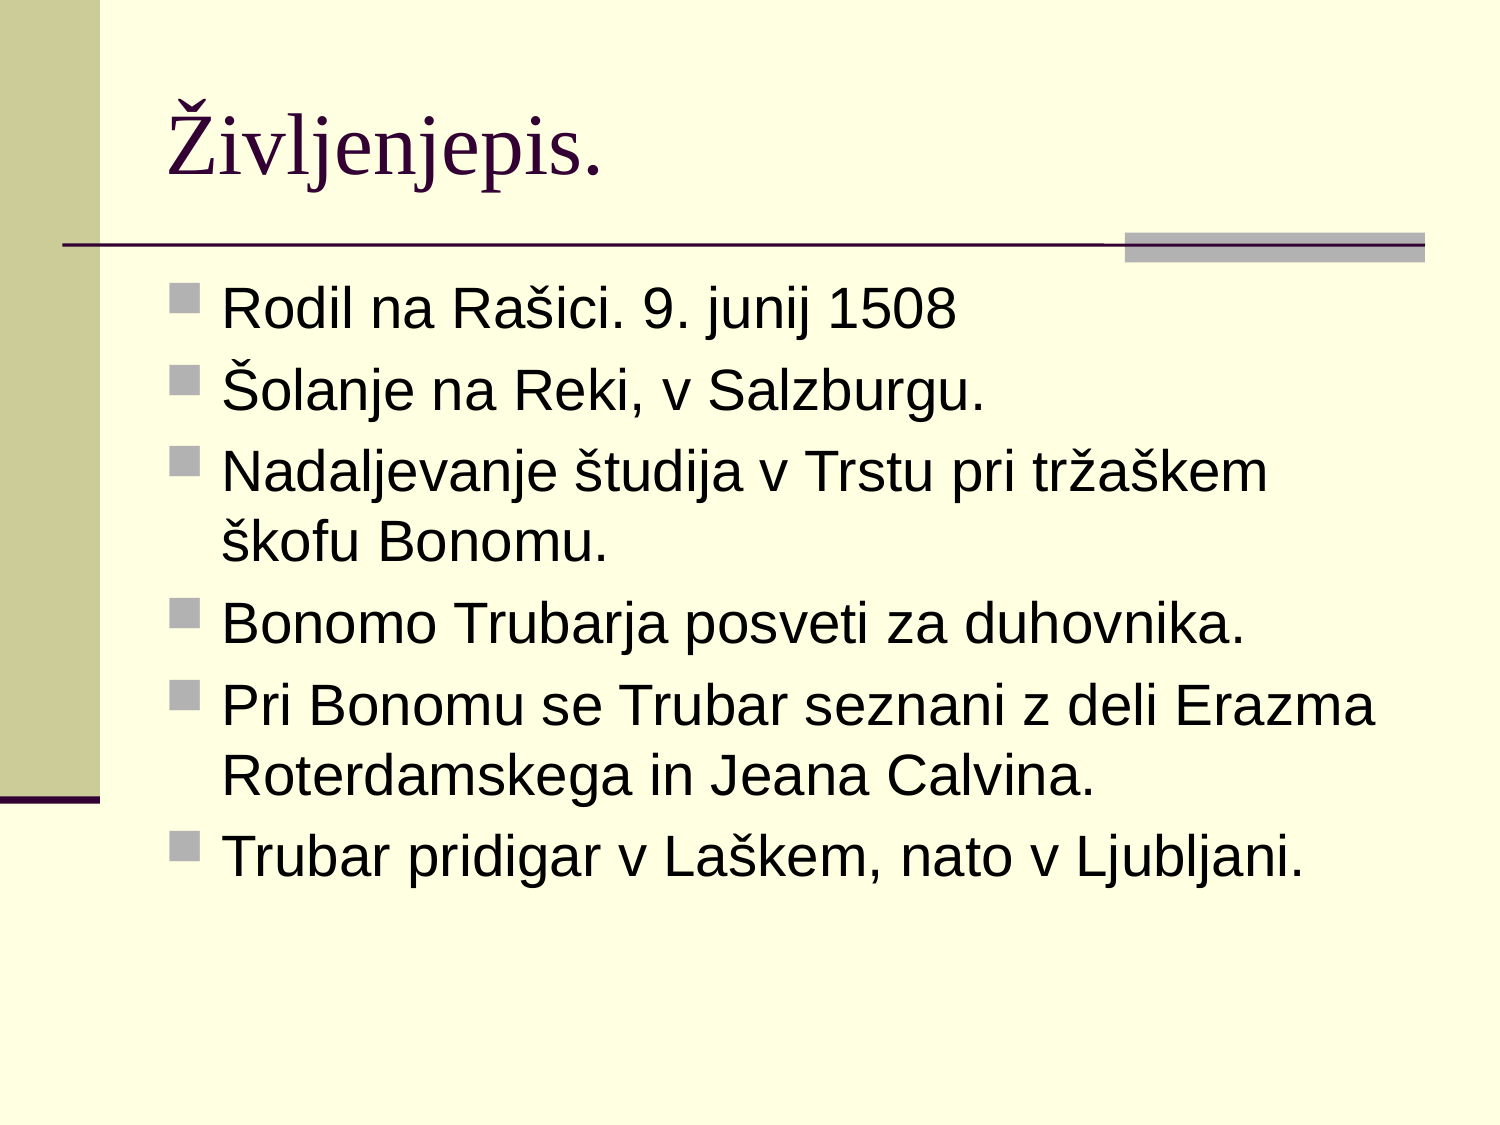

# Življenjepis.
Rodil na Rašici. 9. junij 1508
Šolanje na Reki, v Salzburgu.
Nadaljevanje študija v Trstu pri tržaškem škofu Bonomu.
Bonomo Trubarja posveti za duhovnika.
Pri Bonomu se Trubar seznani z deli Erazma Roterdamskega in Jeana Calvina.
Trubar pridigar v Laškem, nato v Ljubljani.